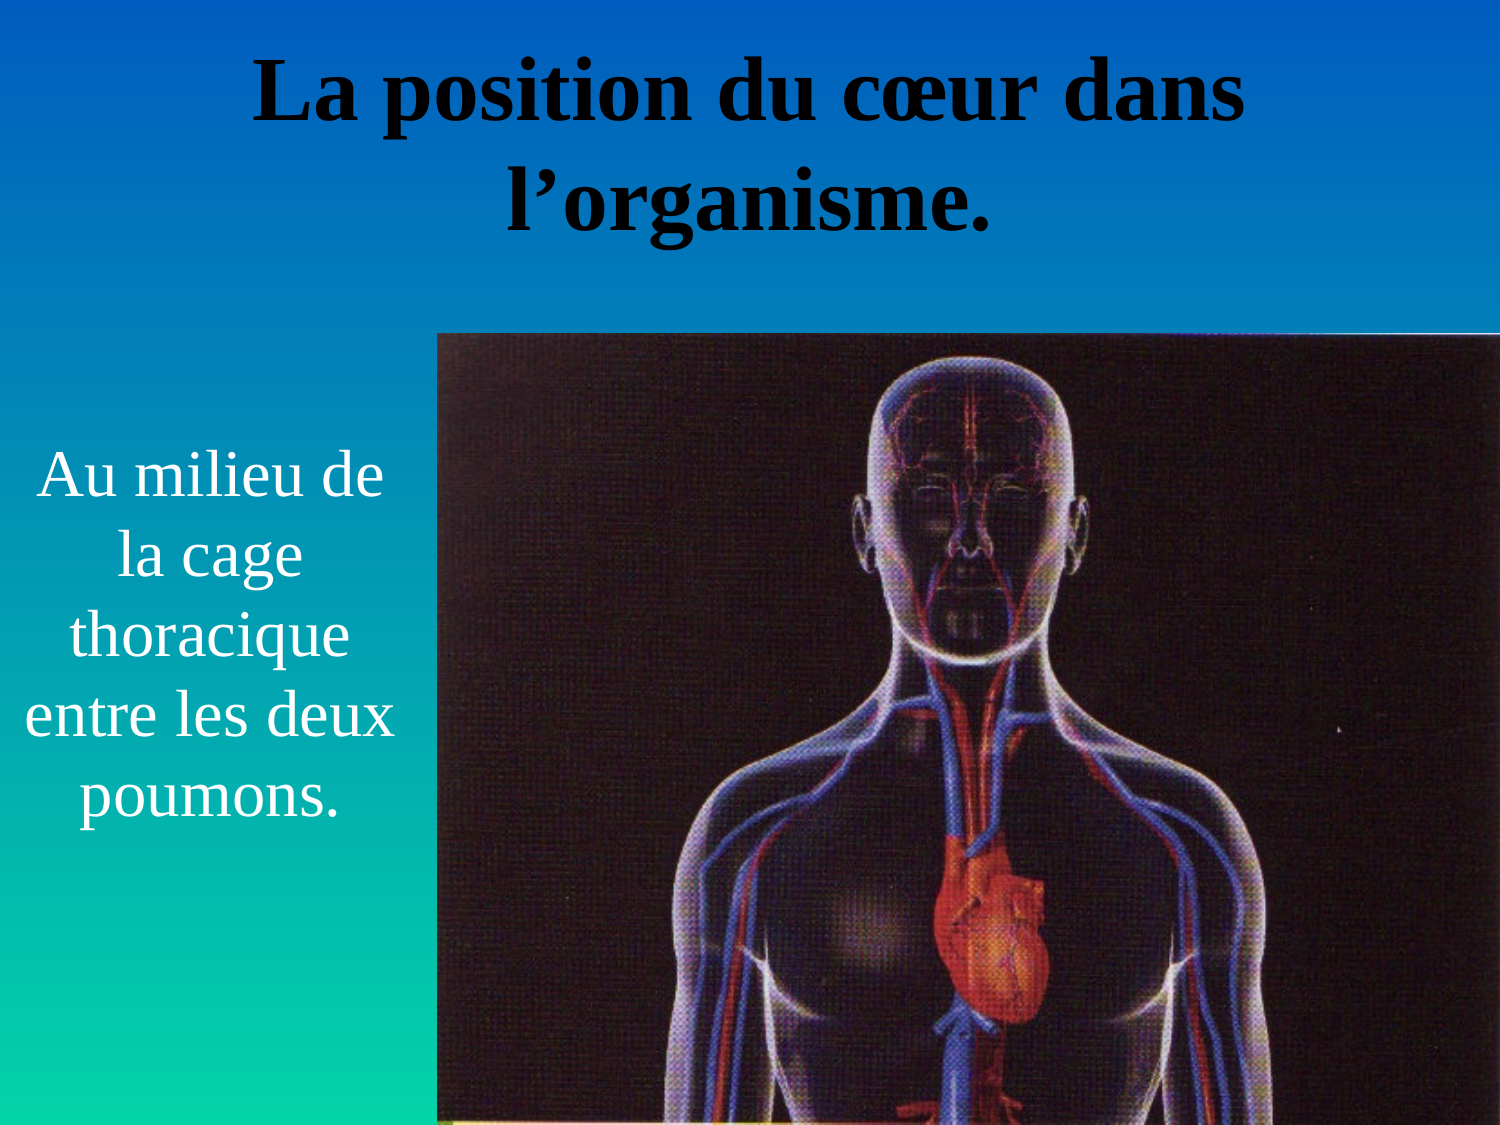

La position du cœur dans l’organisme.
Au milieu de la cage thoracique entre les deux poumons.